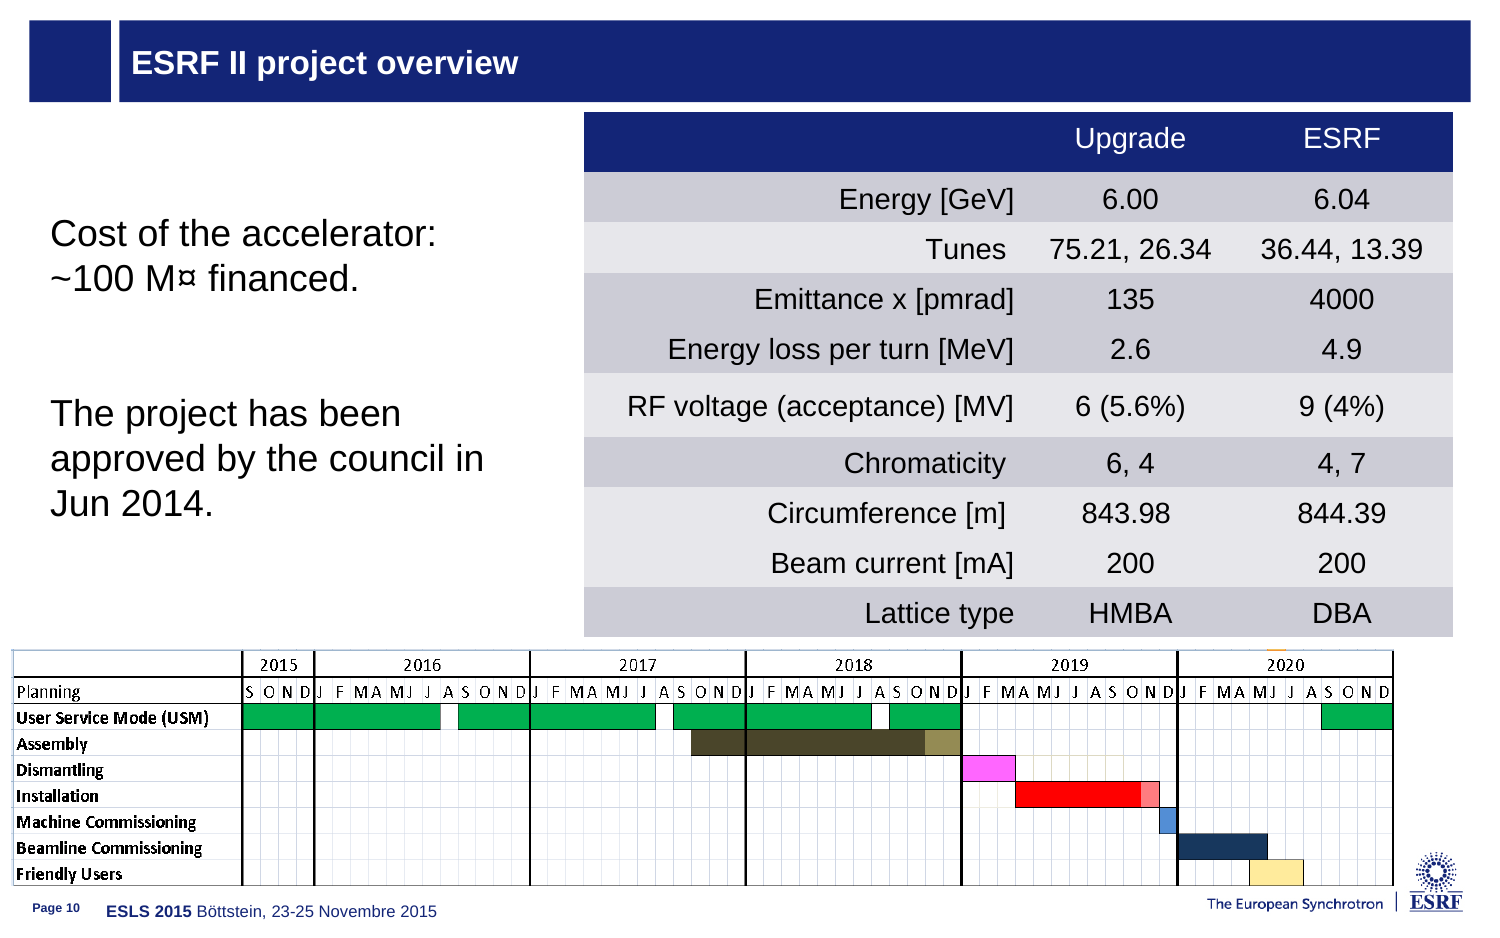

# ESRF II project overview
| | Upgrade | ESRF |
| --- | --- | --- |
| Energy [GeV] | 6.00 | 6.04 |
| Tunes | 75.21, 26.34 | 36.44, 13.39 |
| Emittance x [pmrad] | 135 | 4000 |
| Energy loss per turn [MeV] | 2.6 | 4.9 |
| RF voltage (acceptance) [MV] | 6 (5.6%) | 9 (4%) |
| Chromaticity | 6, 4 | 4, 7 |
| Circumference [m] | 843.98 | 844.39 |
| Beam current [mA] | 200 | 200 |
| Lattice type | HMBA | DBA |
Cost of the accelerator:
~100 M¤ financed.
The project has been approved by the council in Jun 2014.
Page
ESLS 2015 Böttstein, 23-25 Novembre 2015